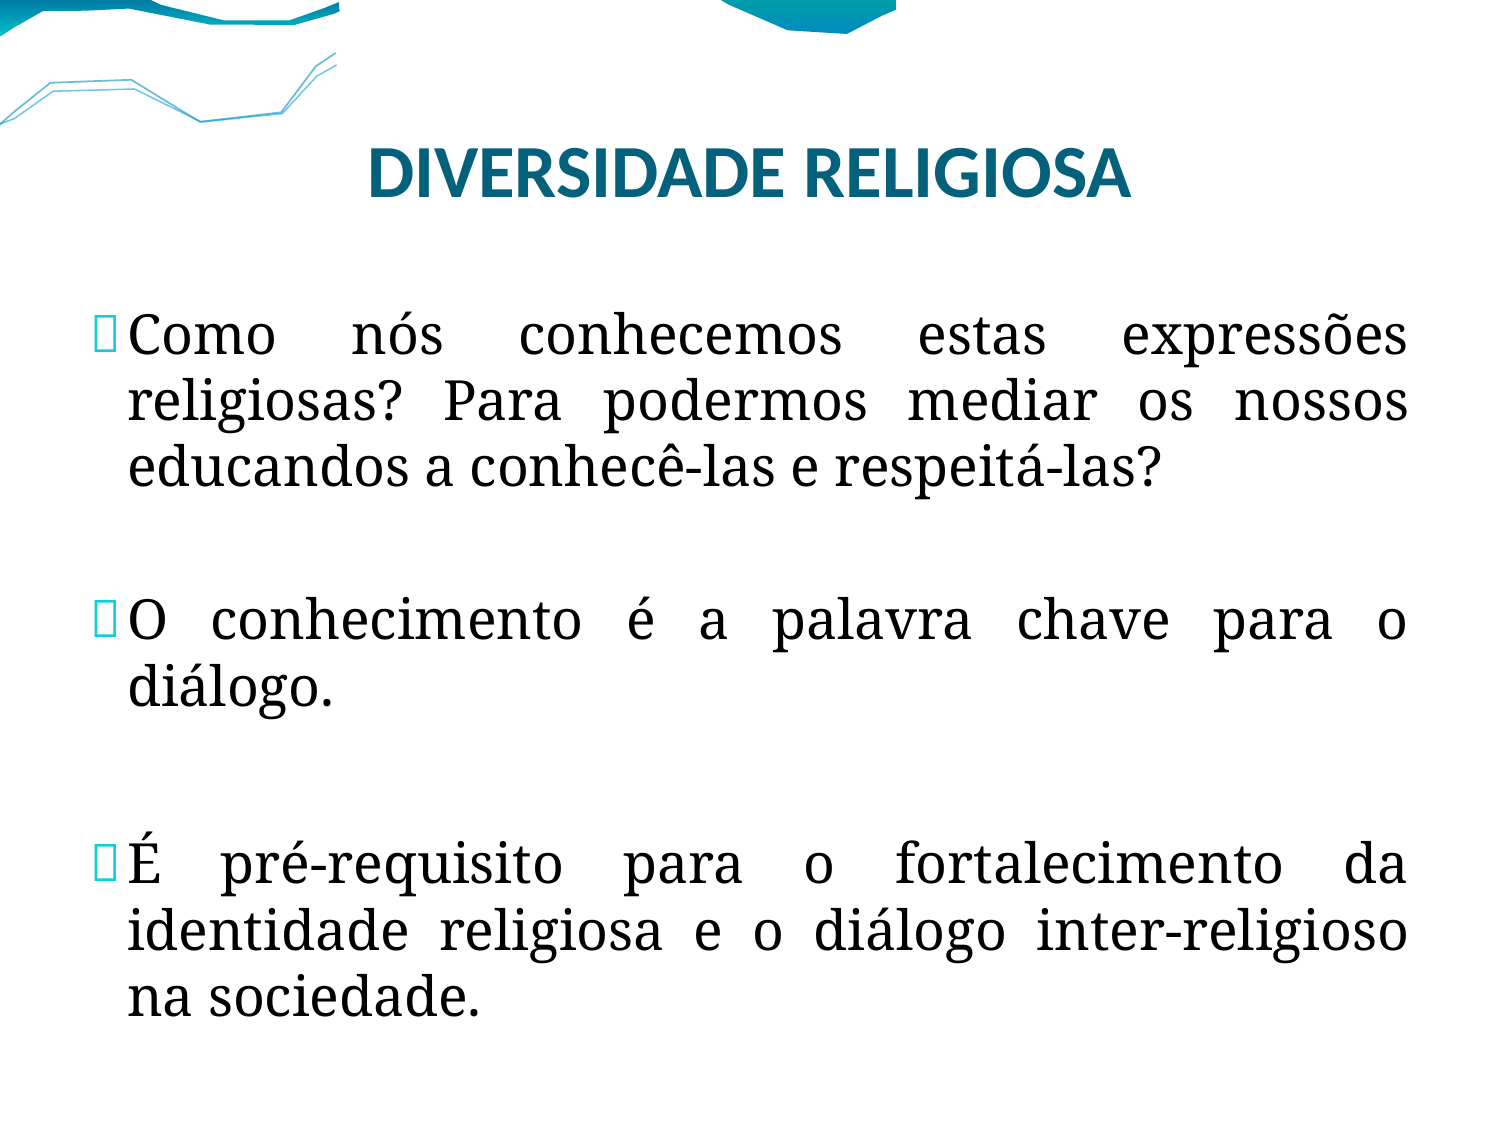

# DIVERSIDADE RELIGIOSA
Como nós conhecemos estas expressões religiosas? Para podermos mediar os nossos educandos a conhecê-las e respeitá-las?
O conhecimento é a palavra chave para o diálogo.
É pré-requisito para o fortalecimento da identidade religiosa e o diálogo inter-religioso na sociedade.